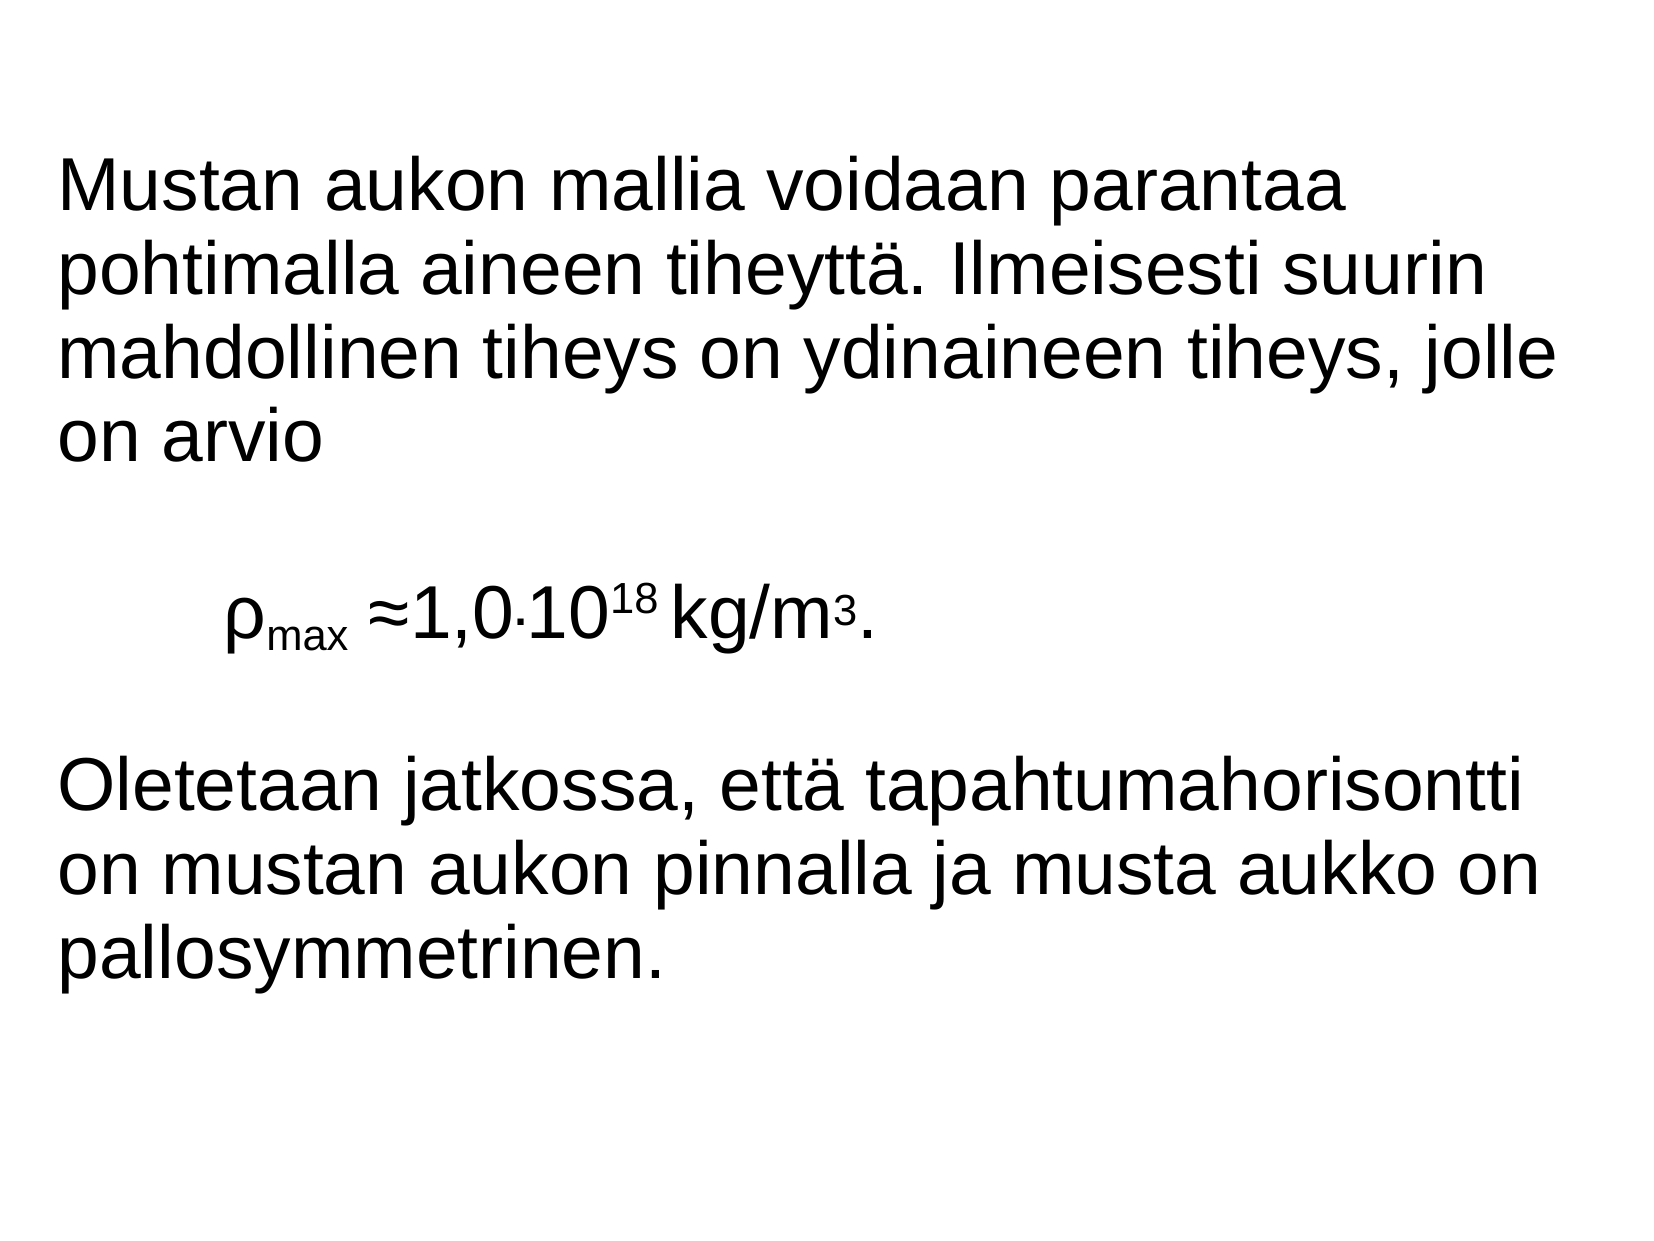

Mustan aukon mallia voidaan parantaa pohtimalla aineen tiheyttä. Ilmeisesti suurin mahdollinen tiheys on ydinaineen tiheys, jolle on arvio
 ρmax ≈1,0.1018 kg/m3.
Oletetaan jatkossa, että tapahtumahorisontti on mustan aukon pinnalla ja musta aukko on pallosymmetrinen.